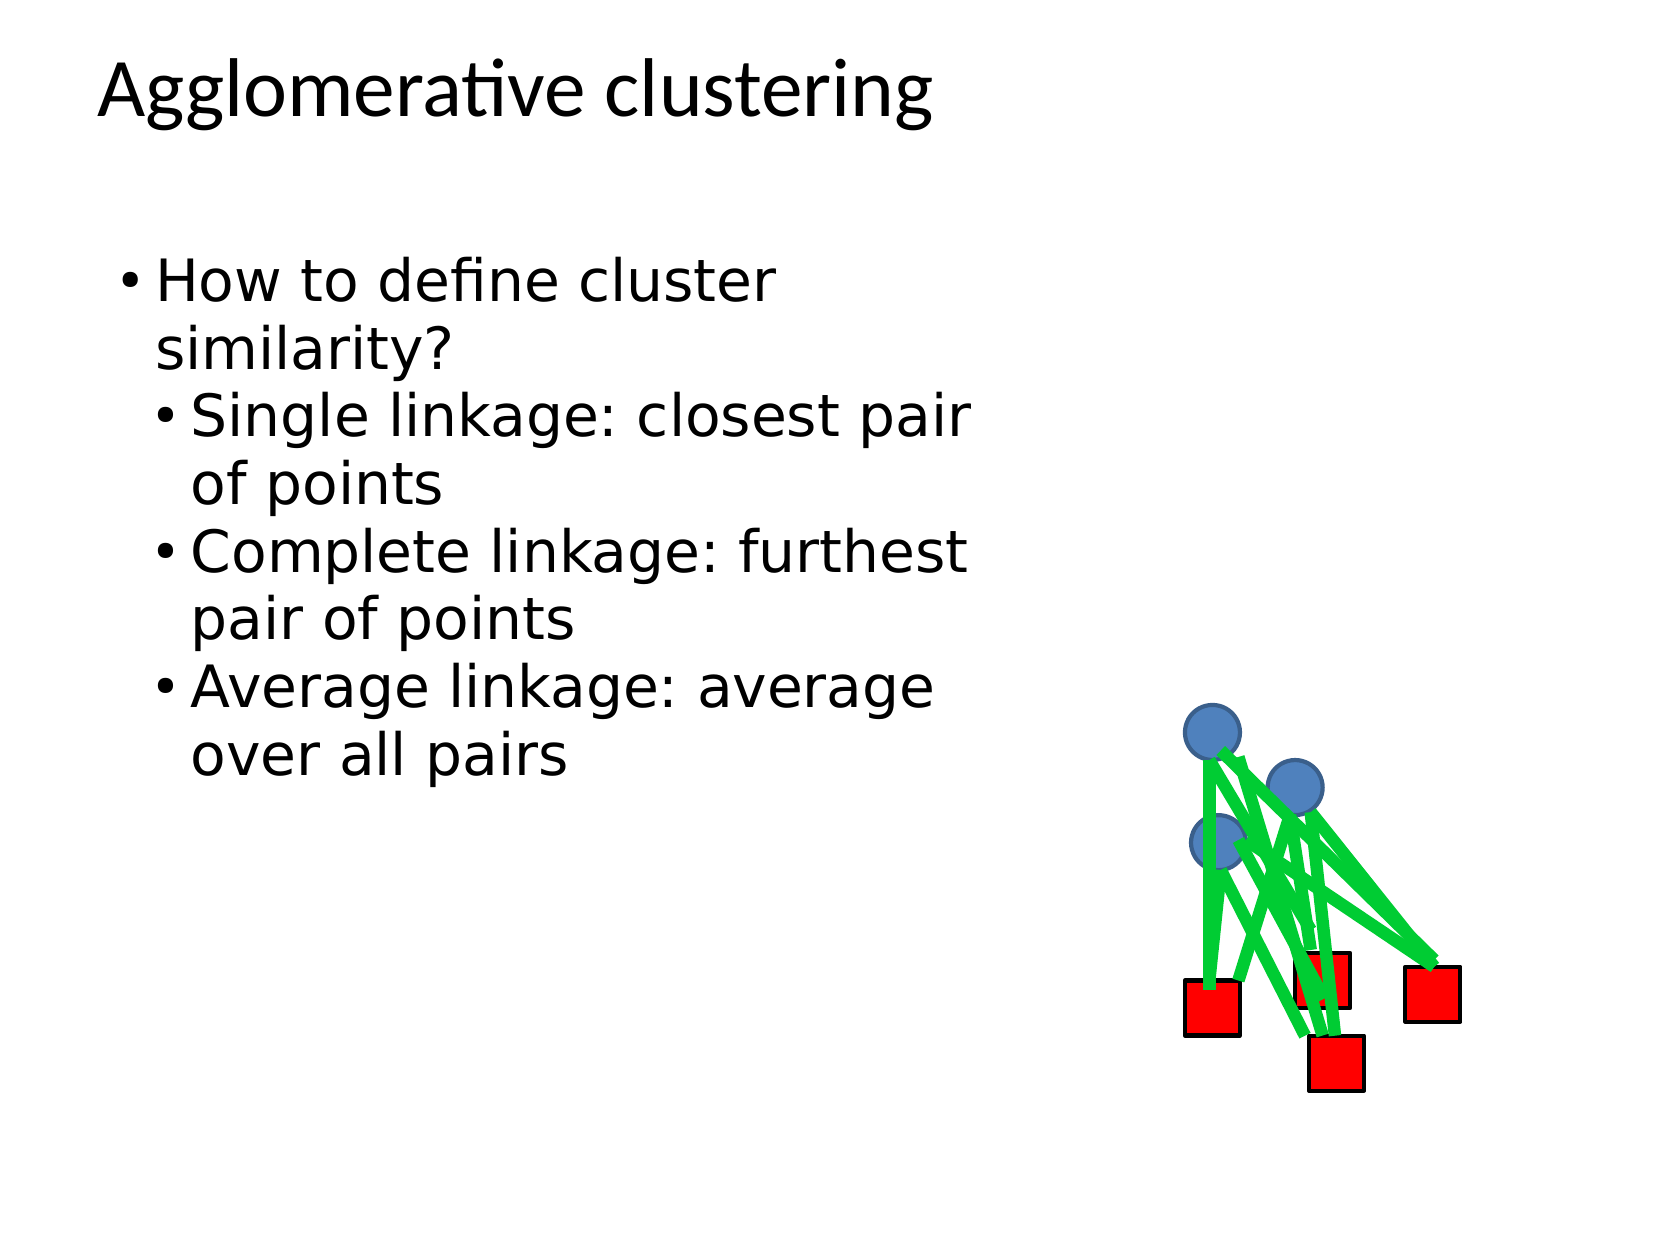

Agglomerative clustering
How to define cluster similarity?
Single linkage: closest pair of points
Complete linkage: furthest pair of points
Average linkage: average over all pairs